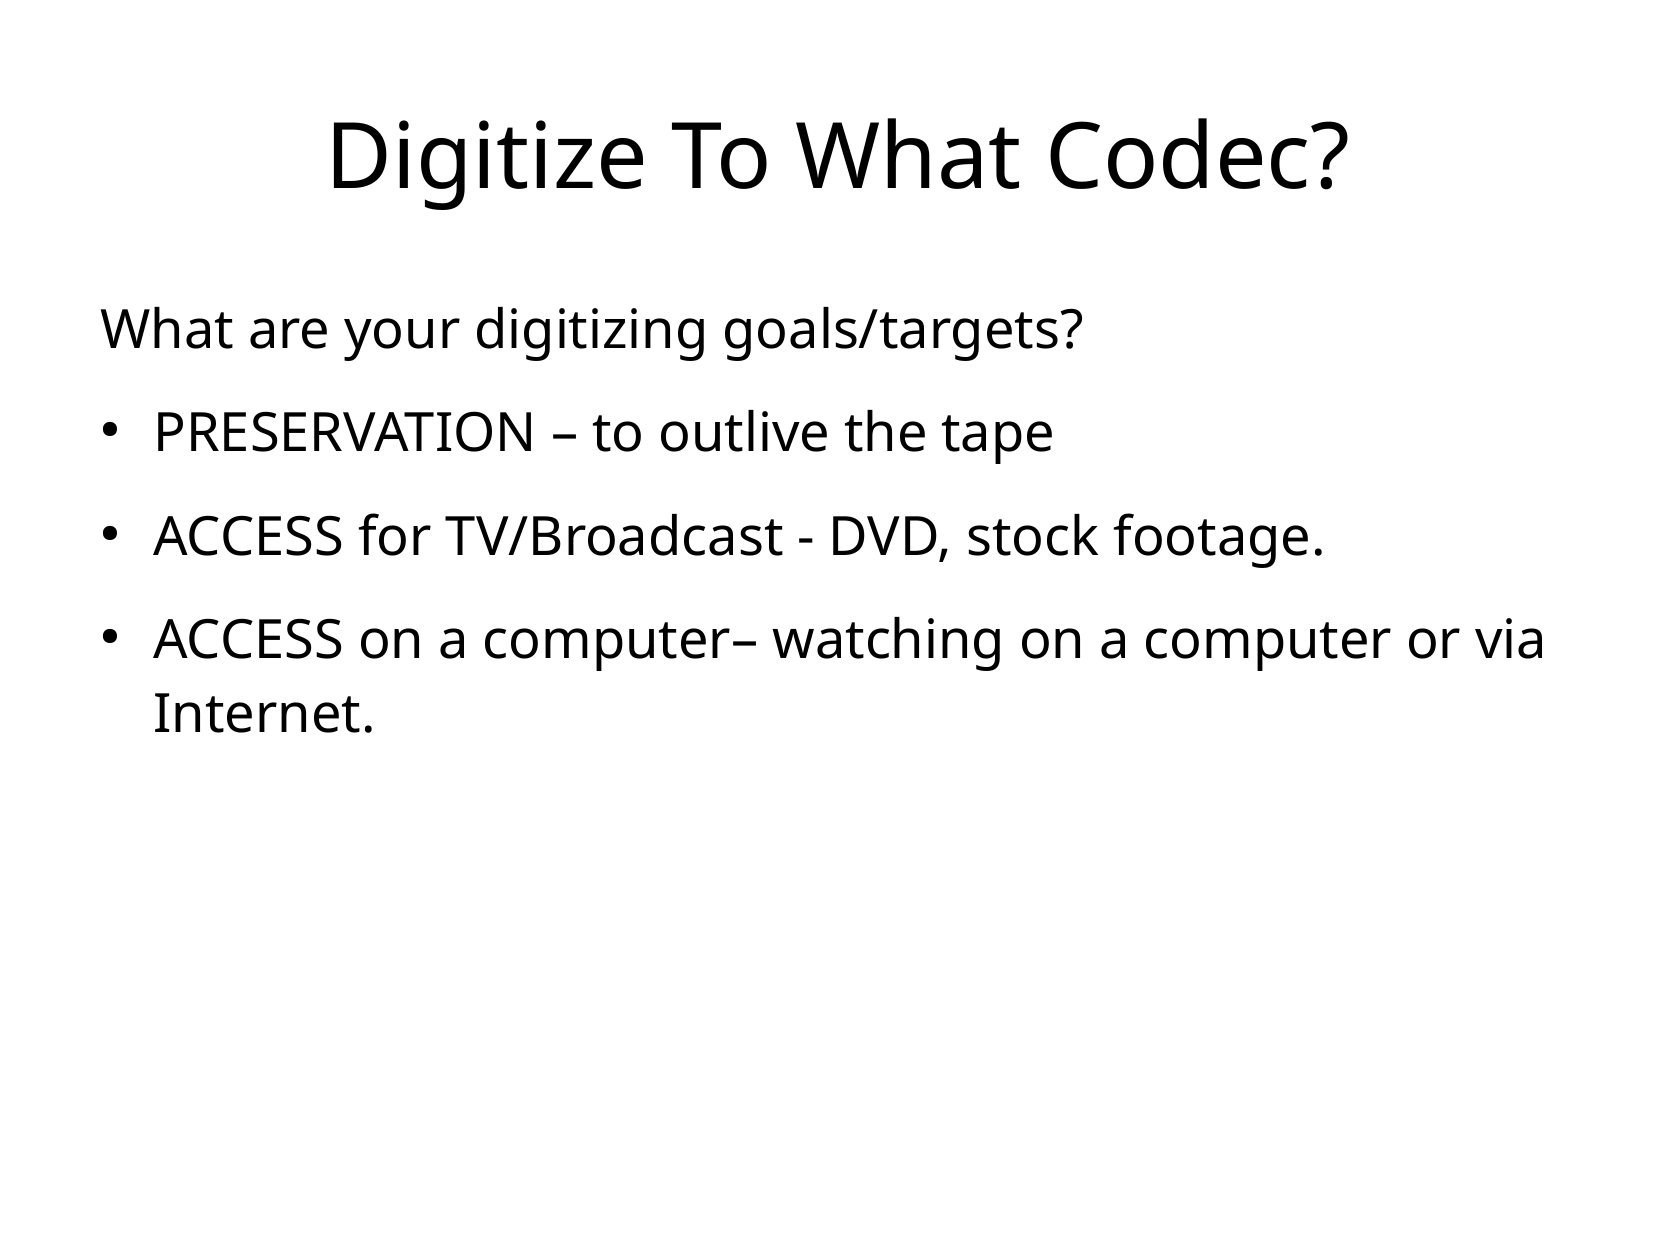

# Digitize To What Codec?
What are your digitizing goals/targets?
PRESERVATION – to outlive the tape
ACCESS for TV/Broadcast - DVD, stock footage.
ACCESS on a computer– watching on a computer or via Internet.